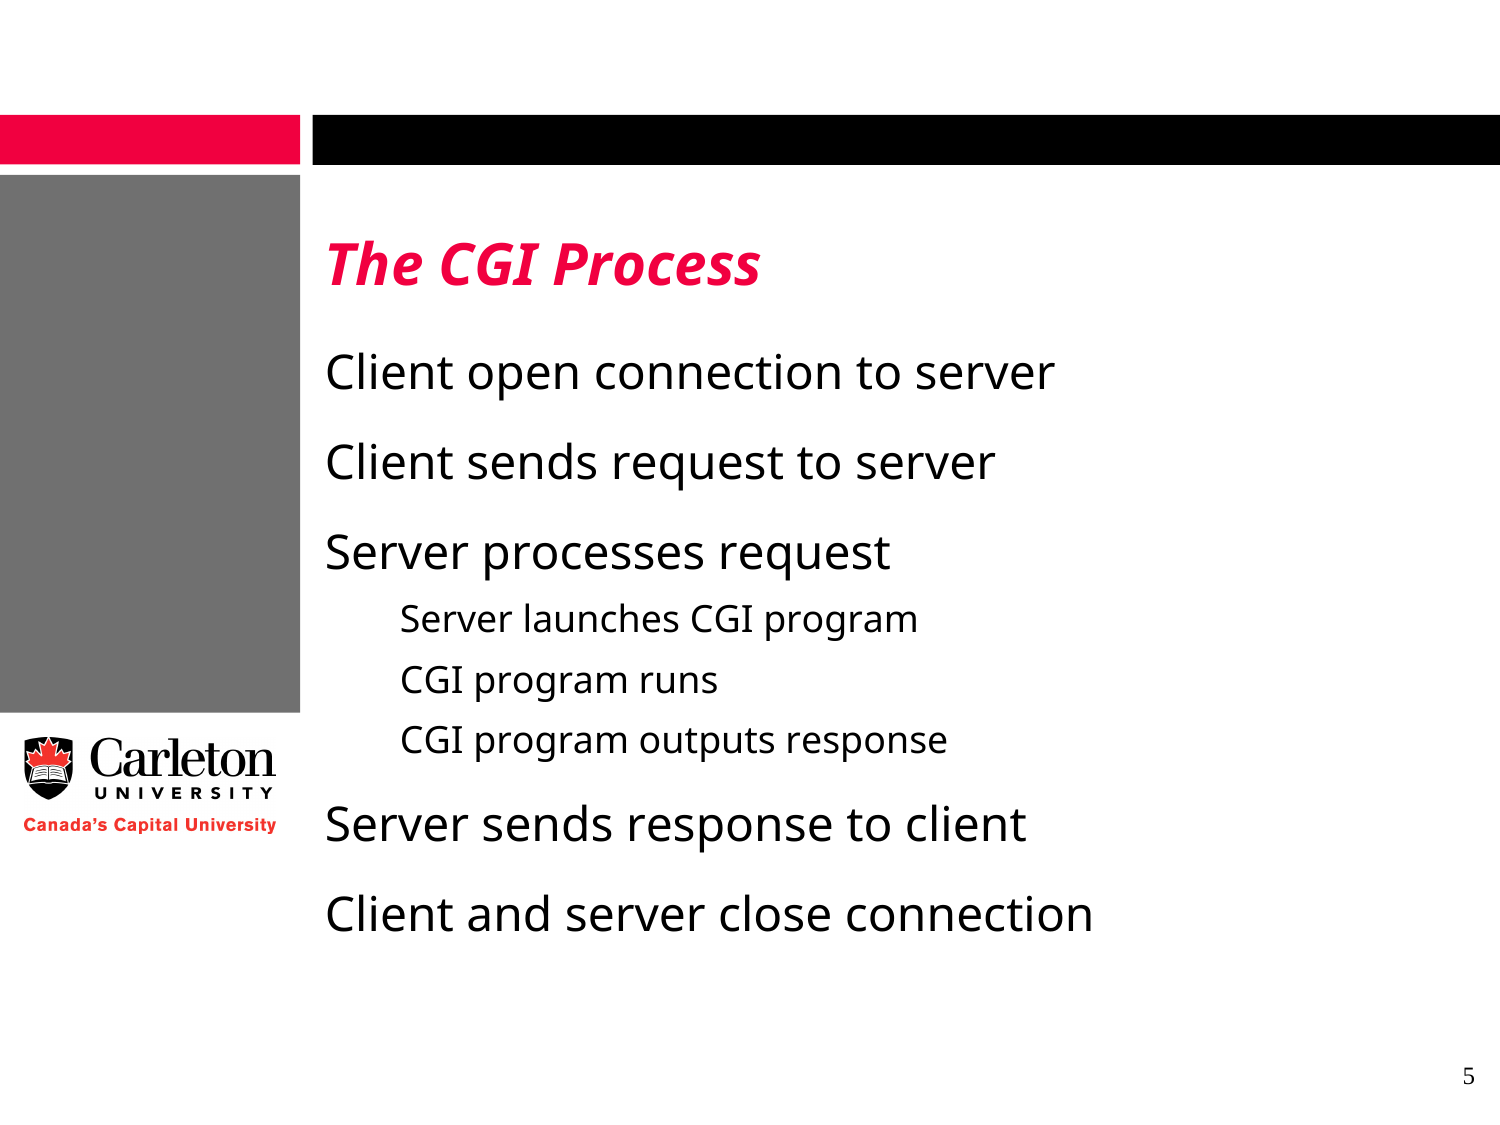

# The CGI Process
Client open connection to server
Client sends request to server
Server processes request
Server launches CGI program
CGI program runs
CGI program outputs response
Server sends response to client
Client and server close connection
5